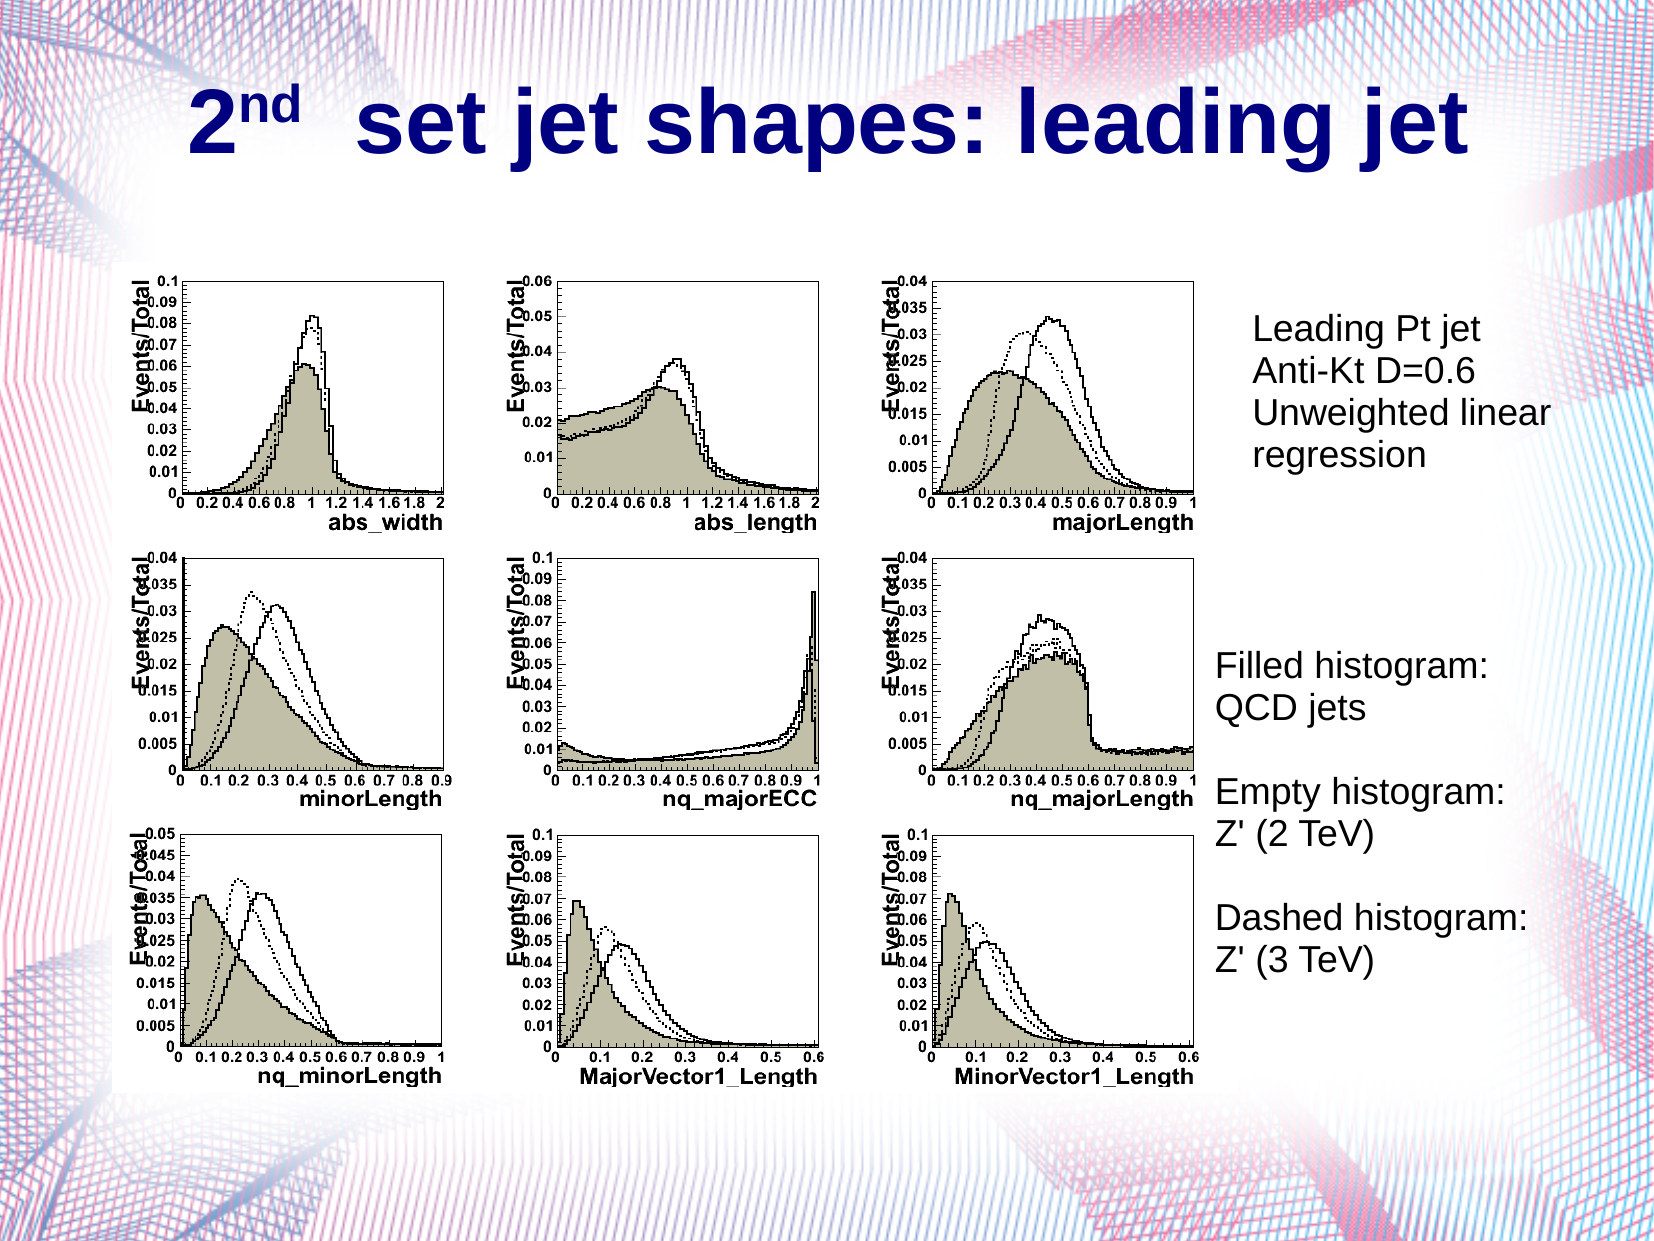

# 2nd set jet shapes: leading jet
Leading Pt jet
Anti-Kt D=0.6
Unweighted linear regression
Filled histogram: QCD jets
Empty histogram:
Z' (2 TeV)
Dashed histogram:
Z' (3 TeV)